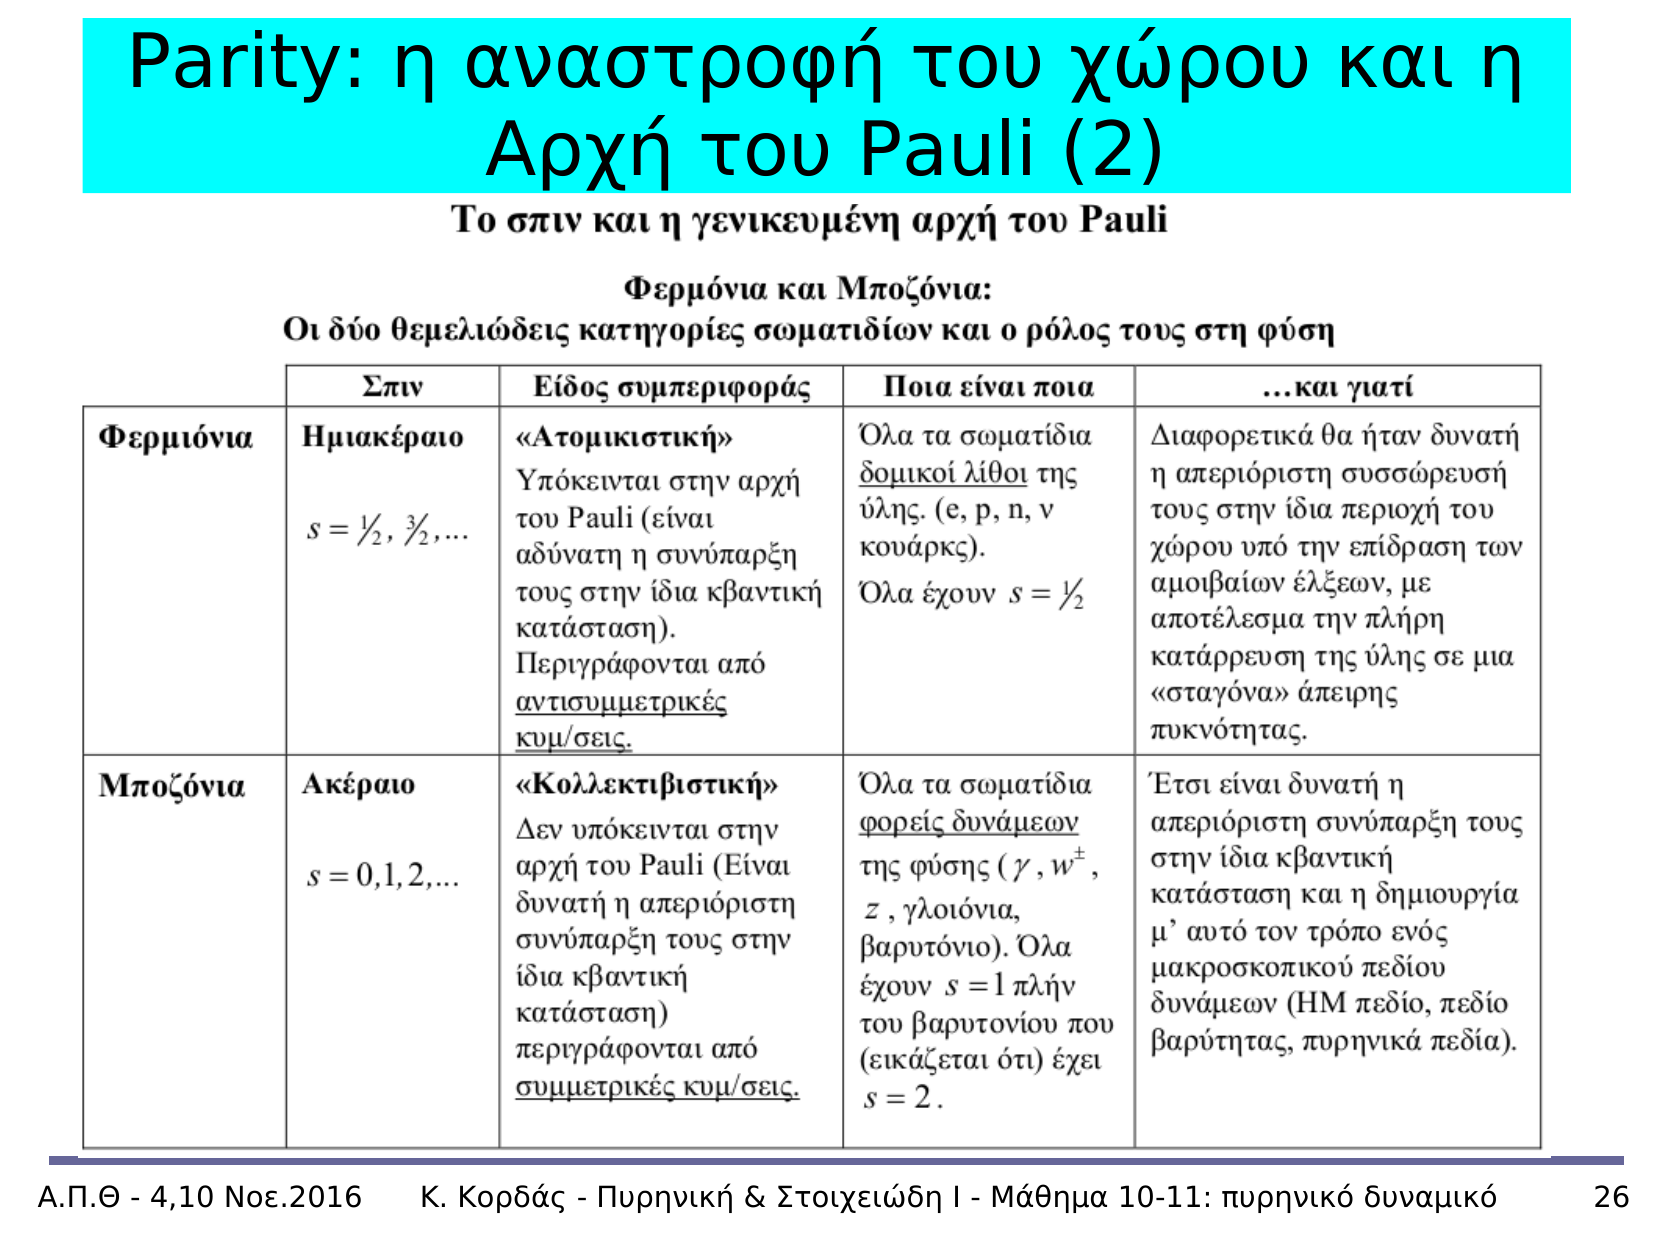

# Parity: η αναστροφή του χώρου και η Αρχή του Pauli (2)
Α.Π.Θ - 4,10 Νοε.2016
Κ. Κορδάς - Πυρηνική & Στοιχειώδη Ι - Μάθημα 10-11: πυρηνικό δυναμικό
26